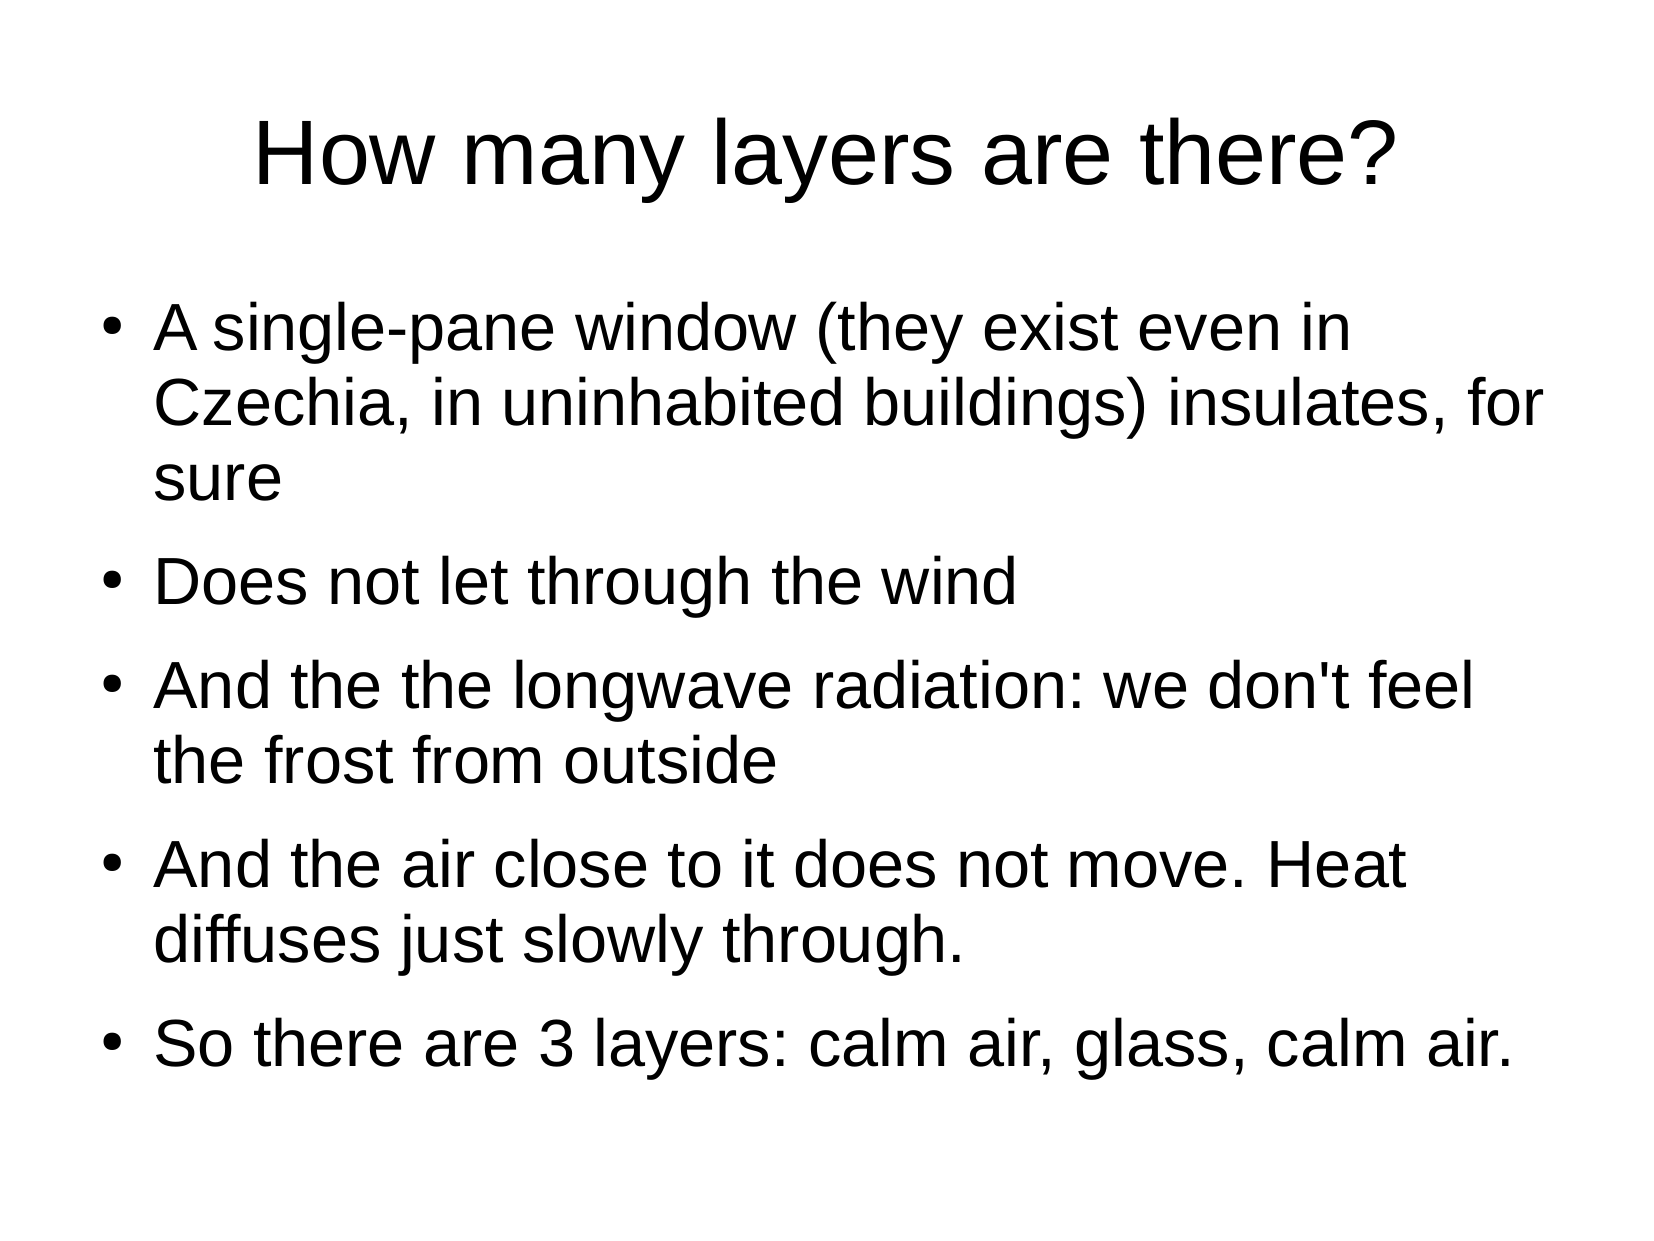

# How many layers are there?
A single-pane window (they exist even in Czechia, in uninhabited buildings) insulates, for sure
Does not let through the wind
And the the longwave radiation: we don't feel the frost from outside
And the air close to it does not move. Heat diffuses just slowly through.
So there are 3 layers: calm air, glass, calm air.